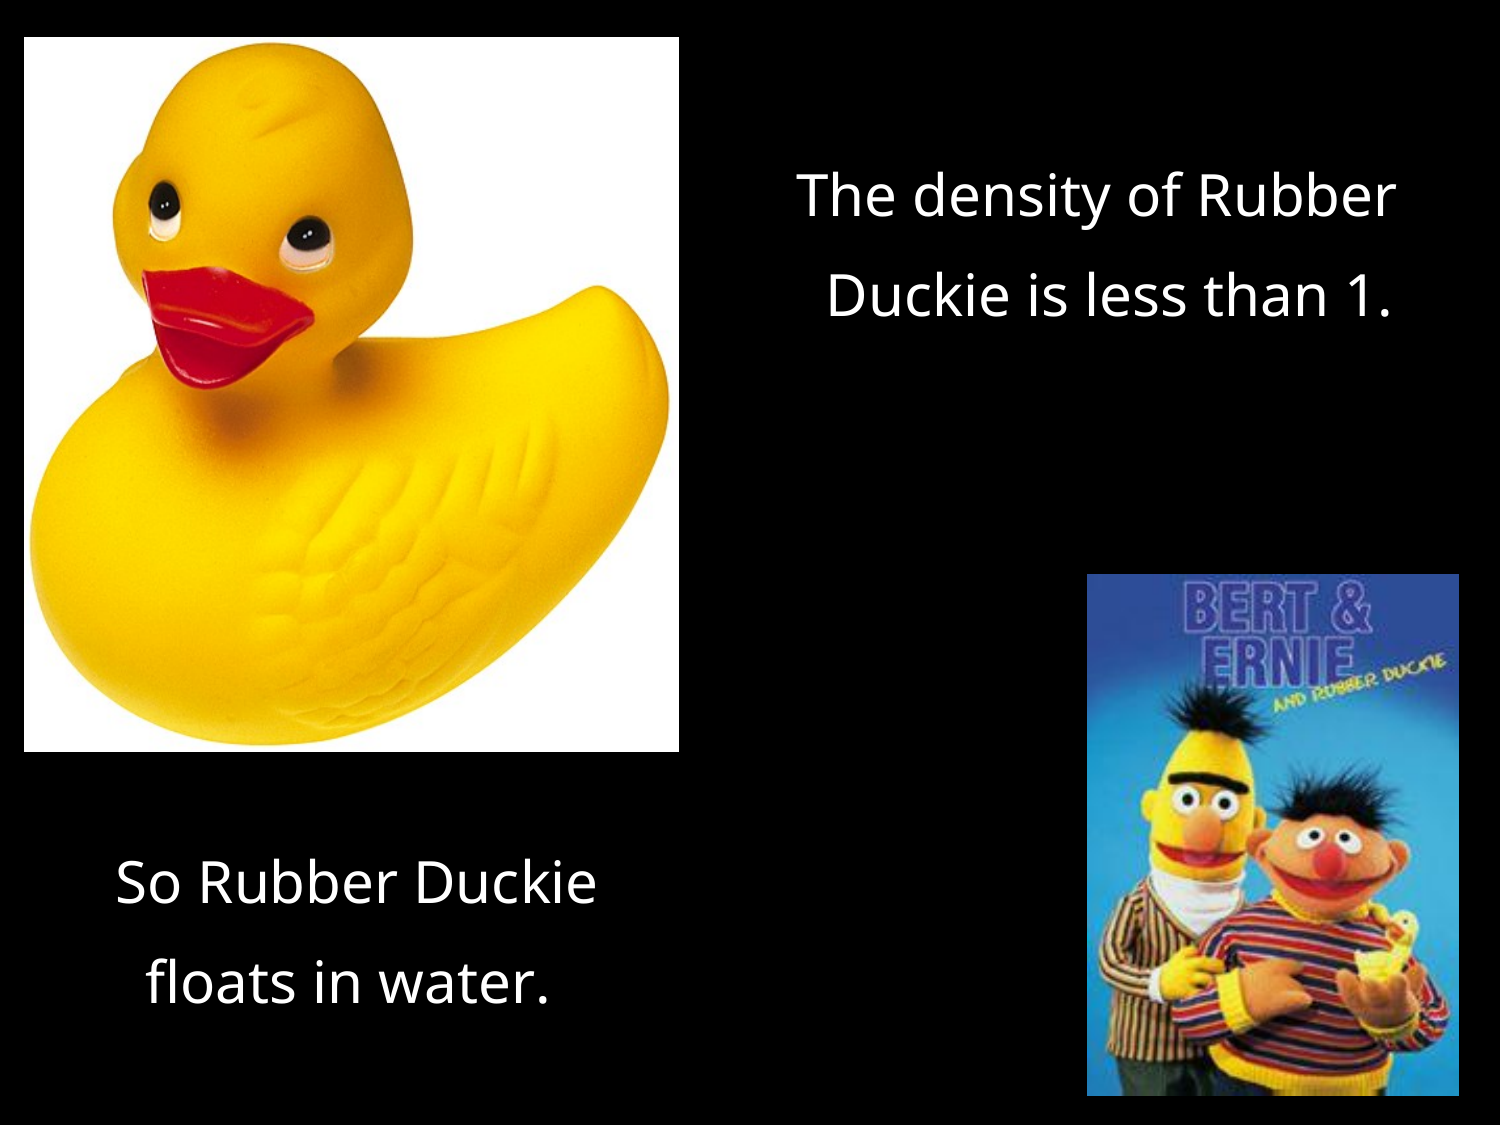

The density of Rubber
Duckie is less than 1.
So Rubber Duckie
floats in water.